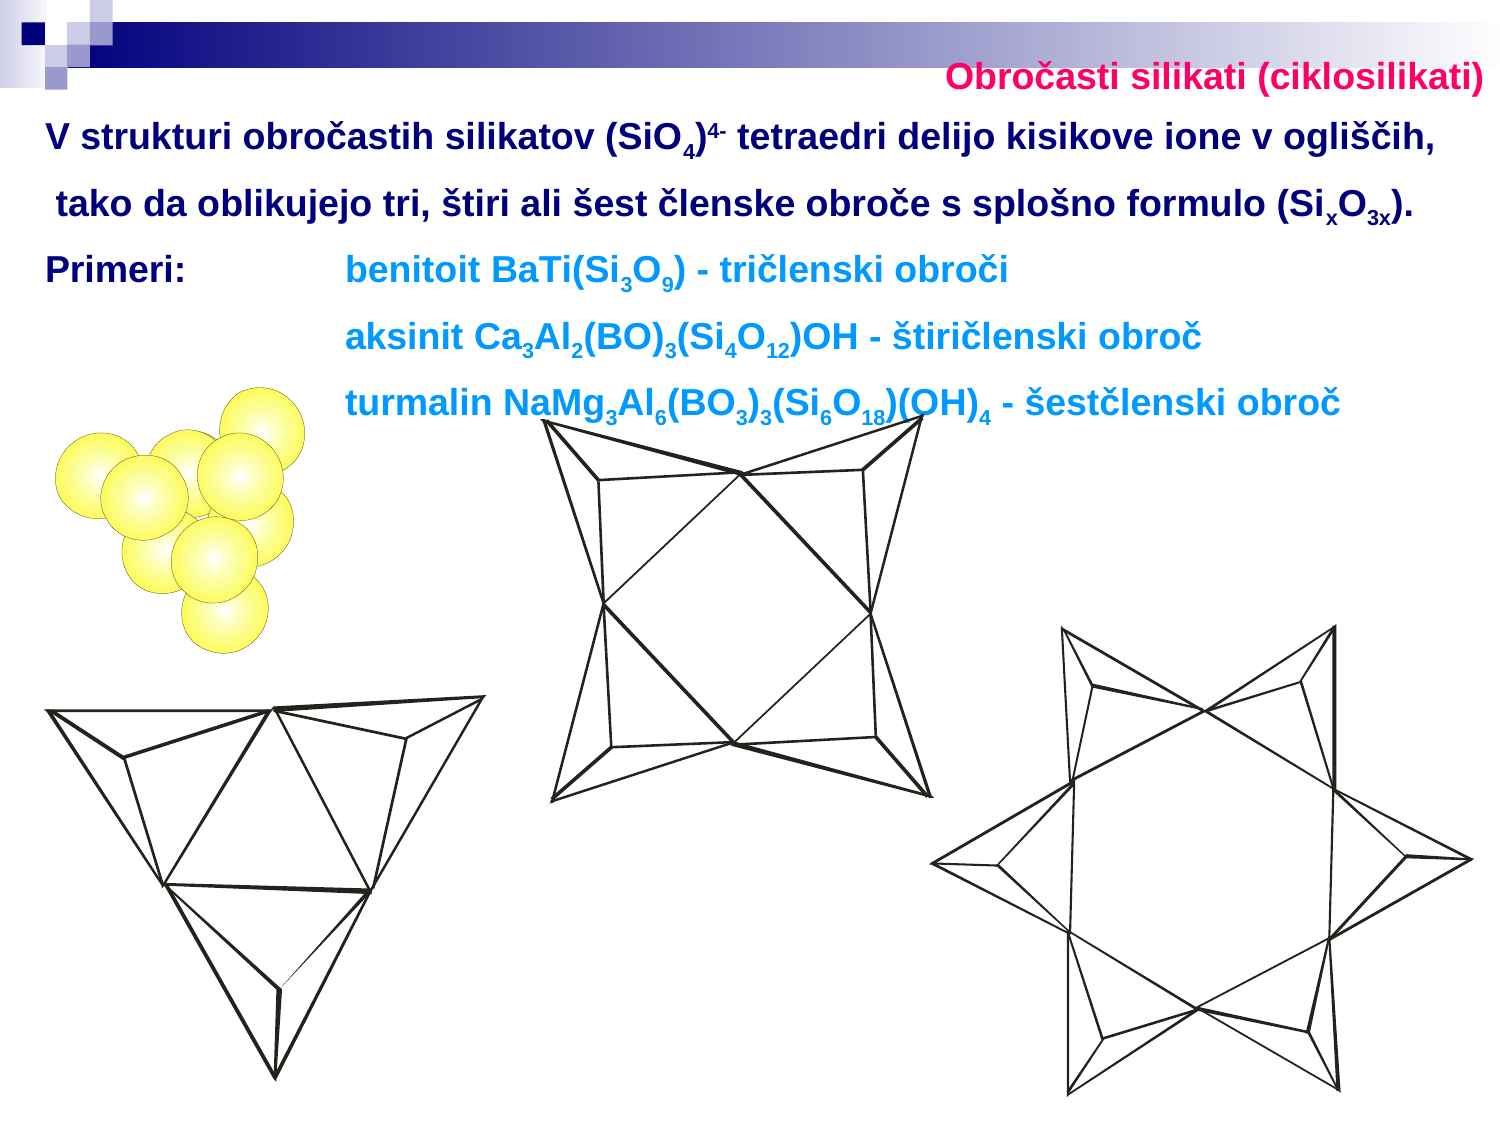

Obročasti silikati (ciklosilikati)
V strukturi obročastih silikatov (SiO4)4- tetraedri delijo kisikove ione v ogliščih,
 tako da oblikujejo tri, štiri ali šest členske obroče s splošno formulo (SixO3x).
Primeri: 	benitoit BaTi(Si3O9) - tričlenski obroči
		aksinit Ca3Al2(BO)3(Si4O12)OH - štiričlenski obroč
		turmalin NaMg3Al6(BO3)3(Si6O18)(OH)4 - šestčlenski obroč